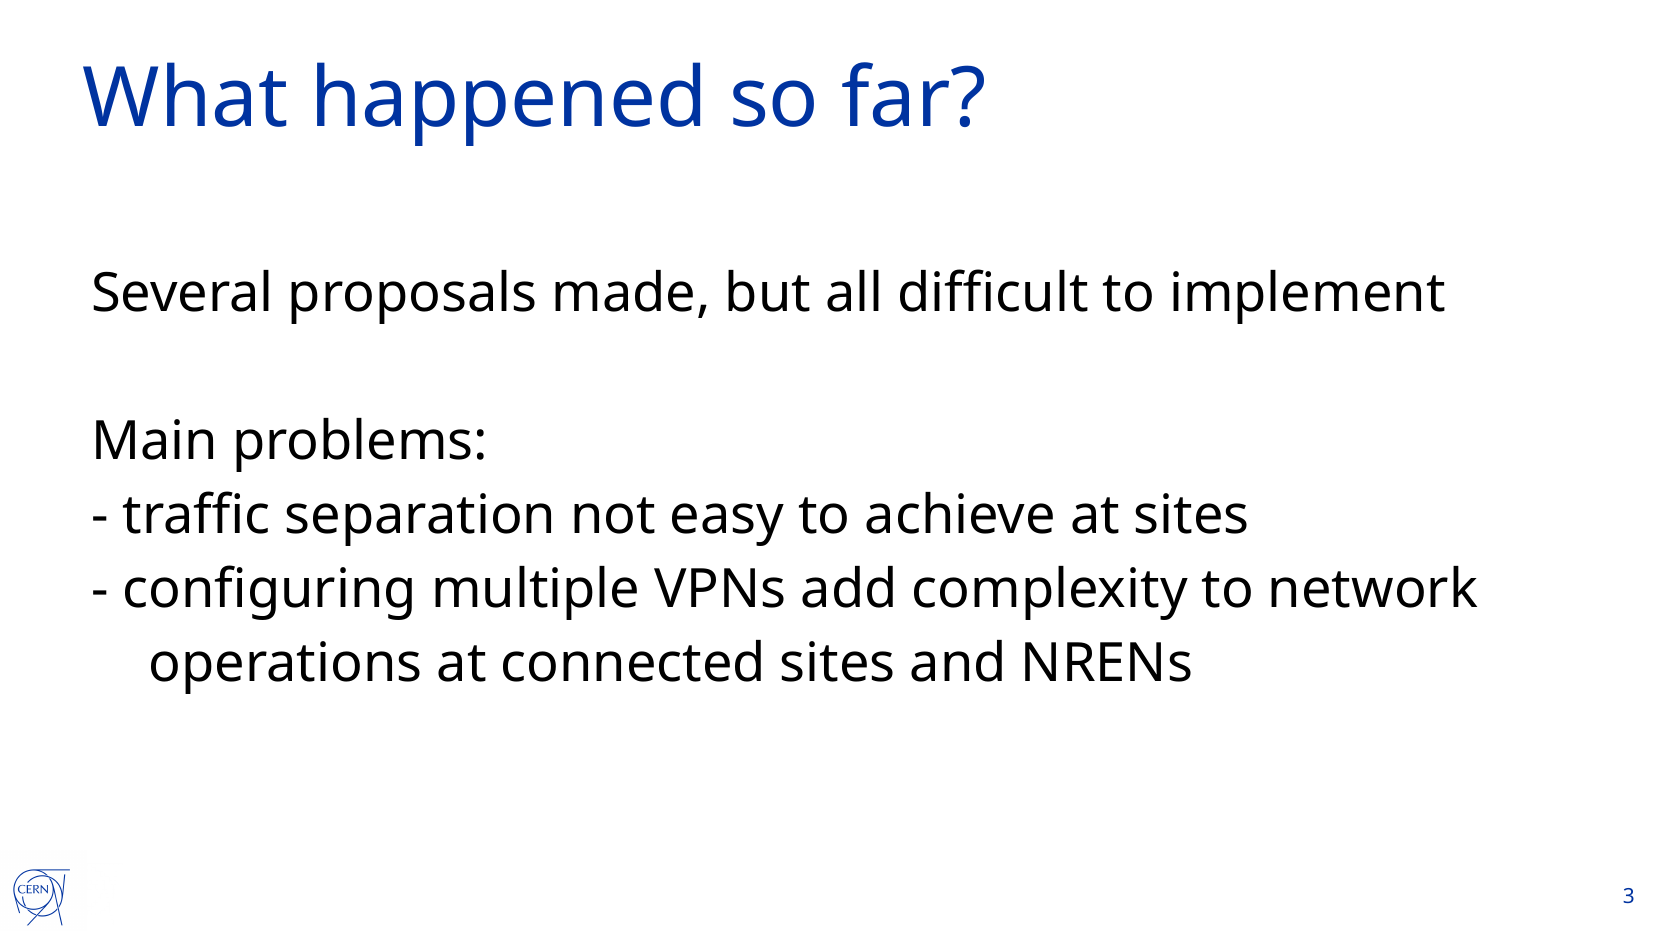

# What happened so far?
Several proposals made, but all difficult to implement
Main problems:
- traffic separation not easy to achieve at sites
- configuring multiple VPNs add complexity to network operations at connected sites and NRENs